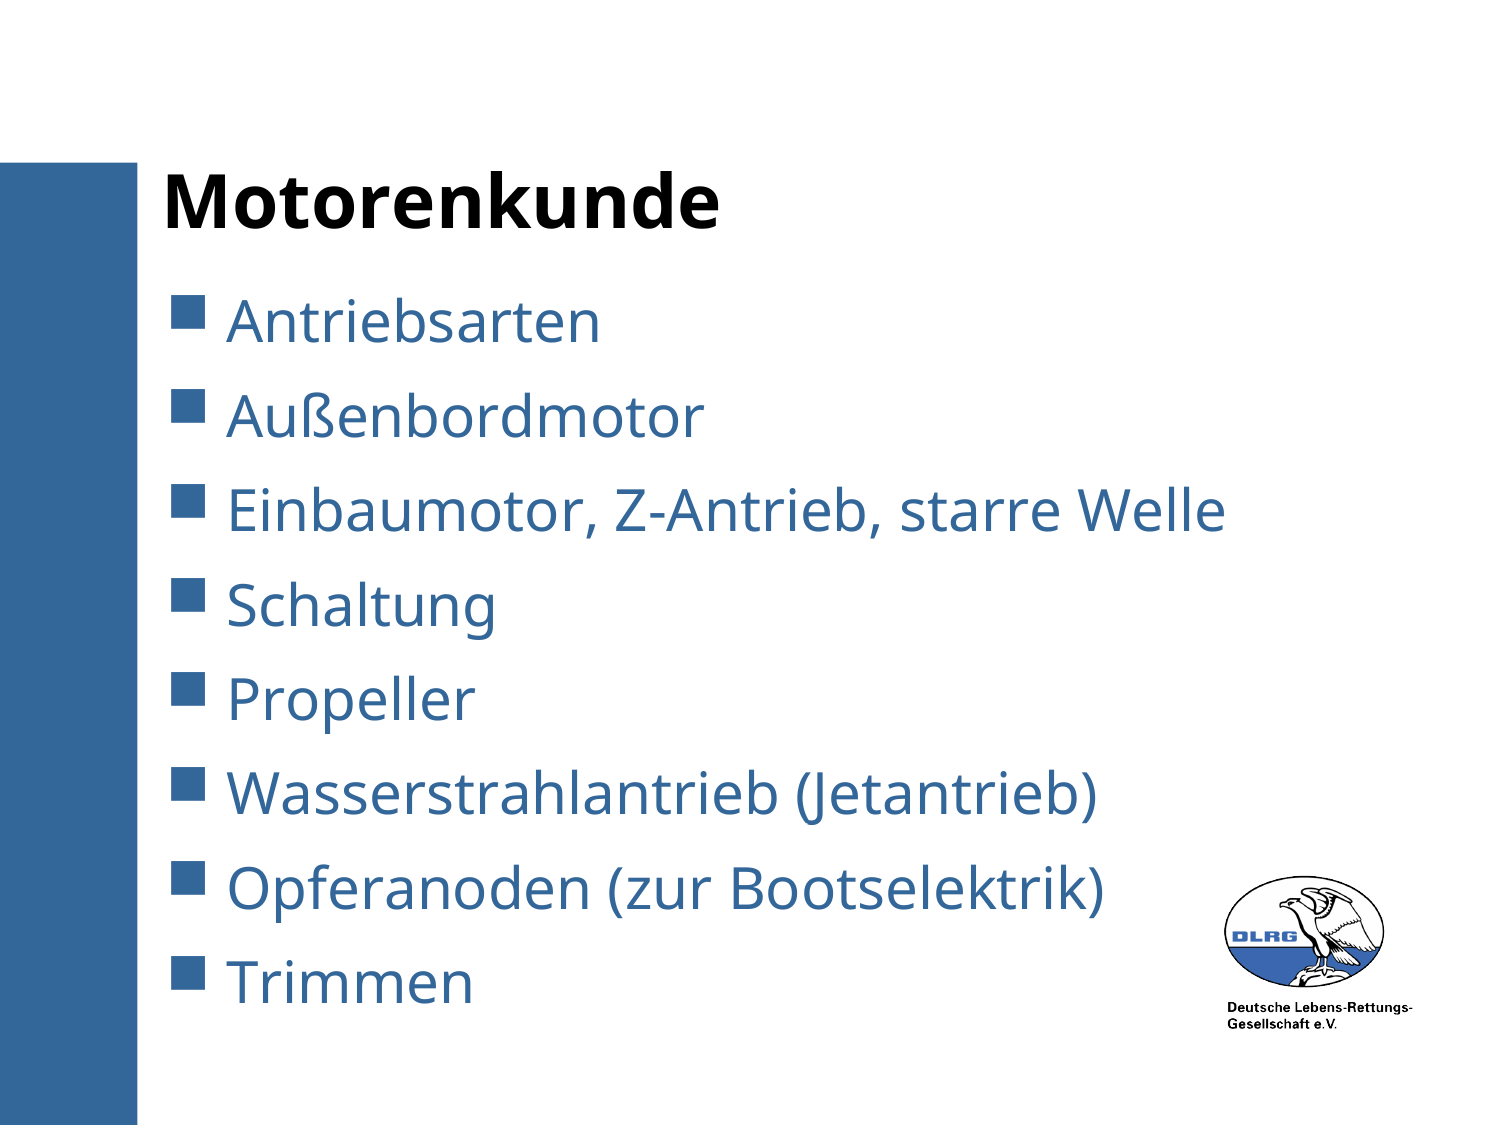

Motorenkunde
 Antriebsarten
 Außenbordmotor
 Einbaumotor, Z-Antrieb, starre Welle
 Schaltung
 Propeller
 Wasserstrahlantrieb (Jetantrieb)
 Opferanoden (zur Bootselektrik)
 Trimmen